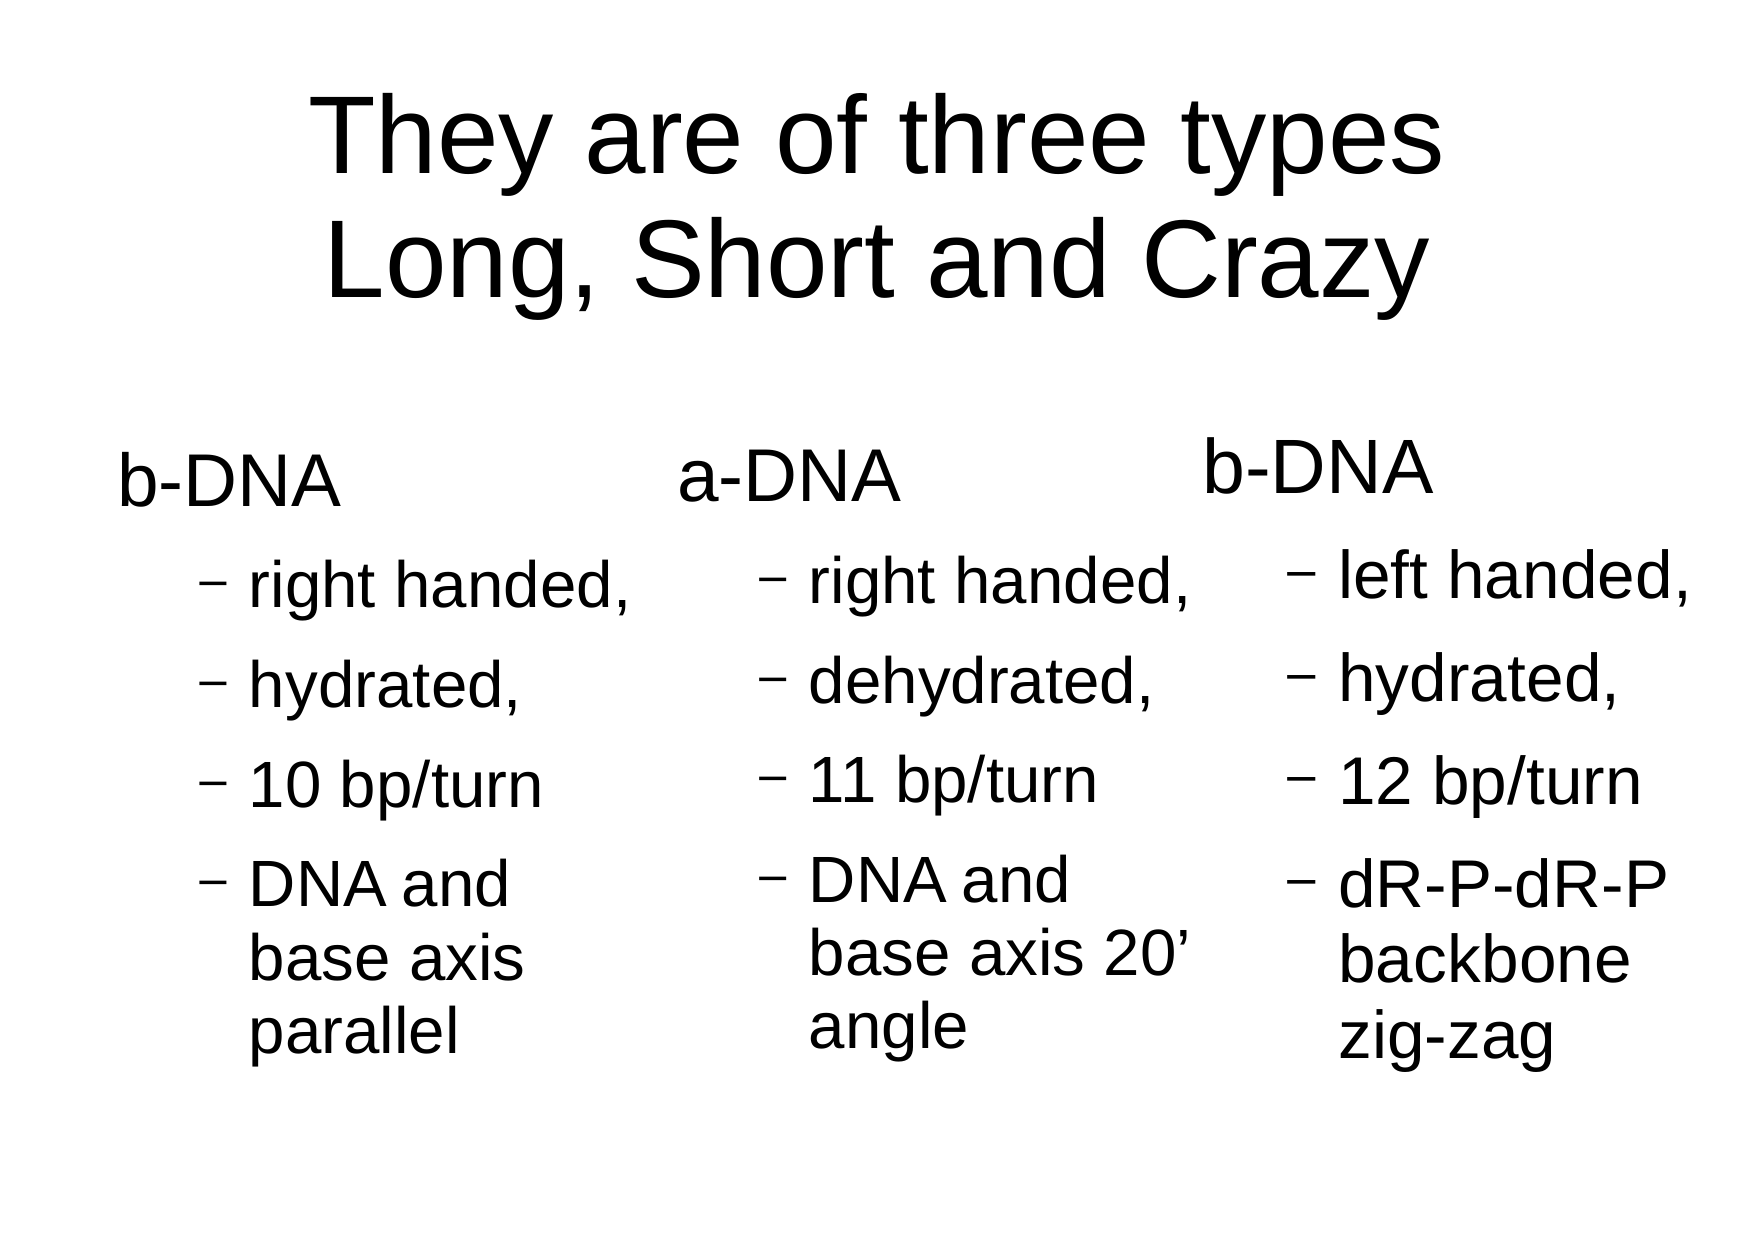

# They are of three types Long, Short and Crazy
b-DNA
left handed,
hydrated,
12 bp/turn
dR-P-dR-P backbone zig-zag
a-DNA
right handed,
dehydrated,
11 bp/turn
DNA and base axis 20’ angle
b-DNA
right handed,
hydrated,
10 bp/turn
DNA and base axis parallel